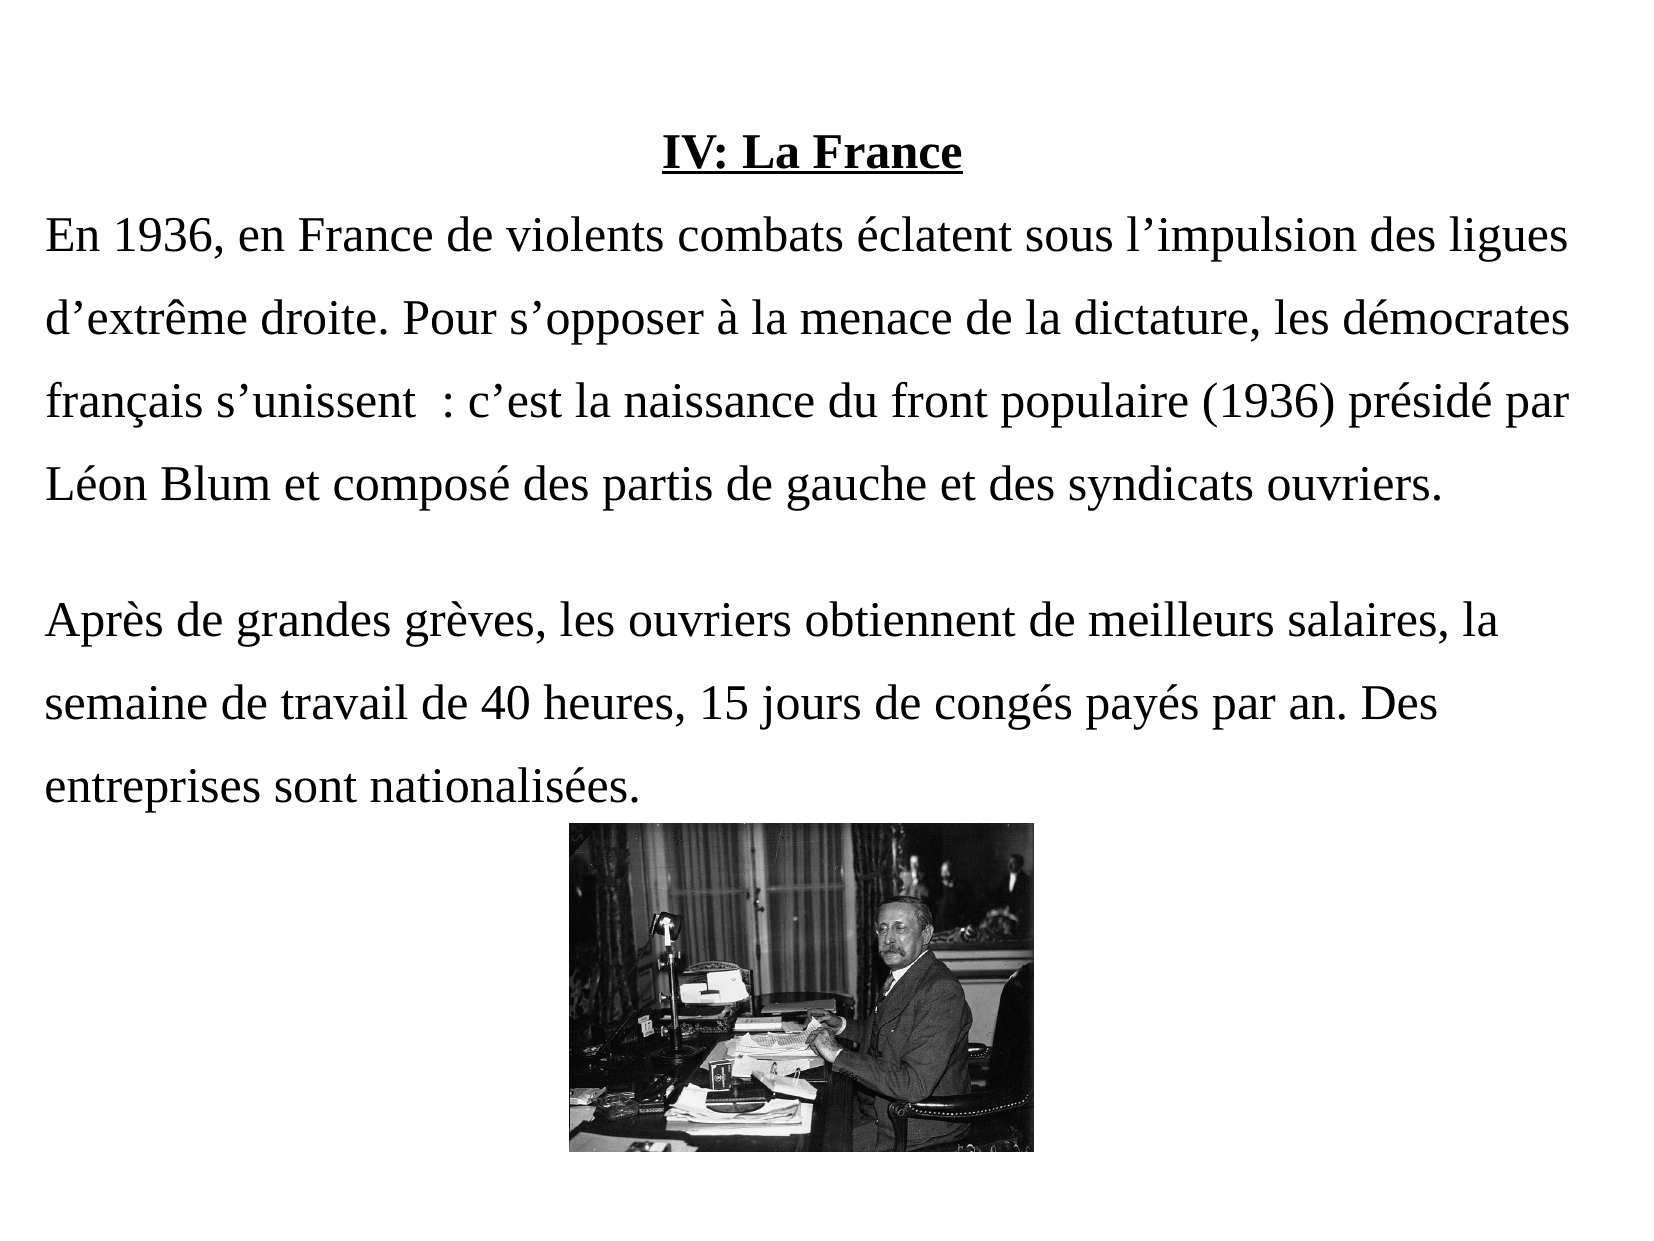

IV: La France
En 1936, en France de violents combats éclatent sous l’impulsion des ligues d’extrême droite. Pour s’opposer à la menace de la dictature, les démocrates français s’unissent  : c’est la naissance du front populaire (1936) présidé par Léon Blum et composé des partis de gauche et des syndicats ouvriers.
Après de grandes grèves, les ouvriers obtiennent de meilleurs salaires, la semaine de travail de 40 heures, 15 jours de congés payés par an. Des entreprises sont nationalisées.